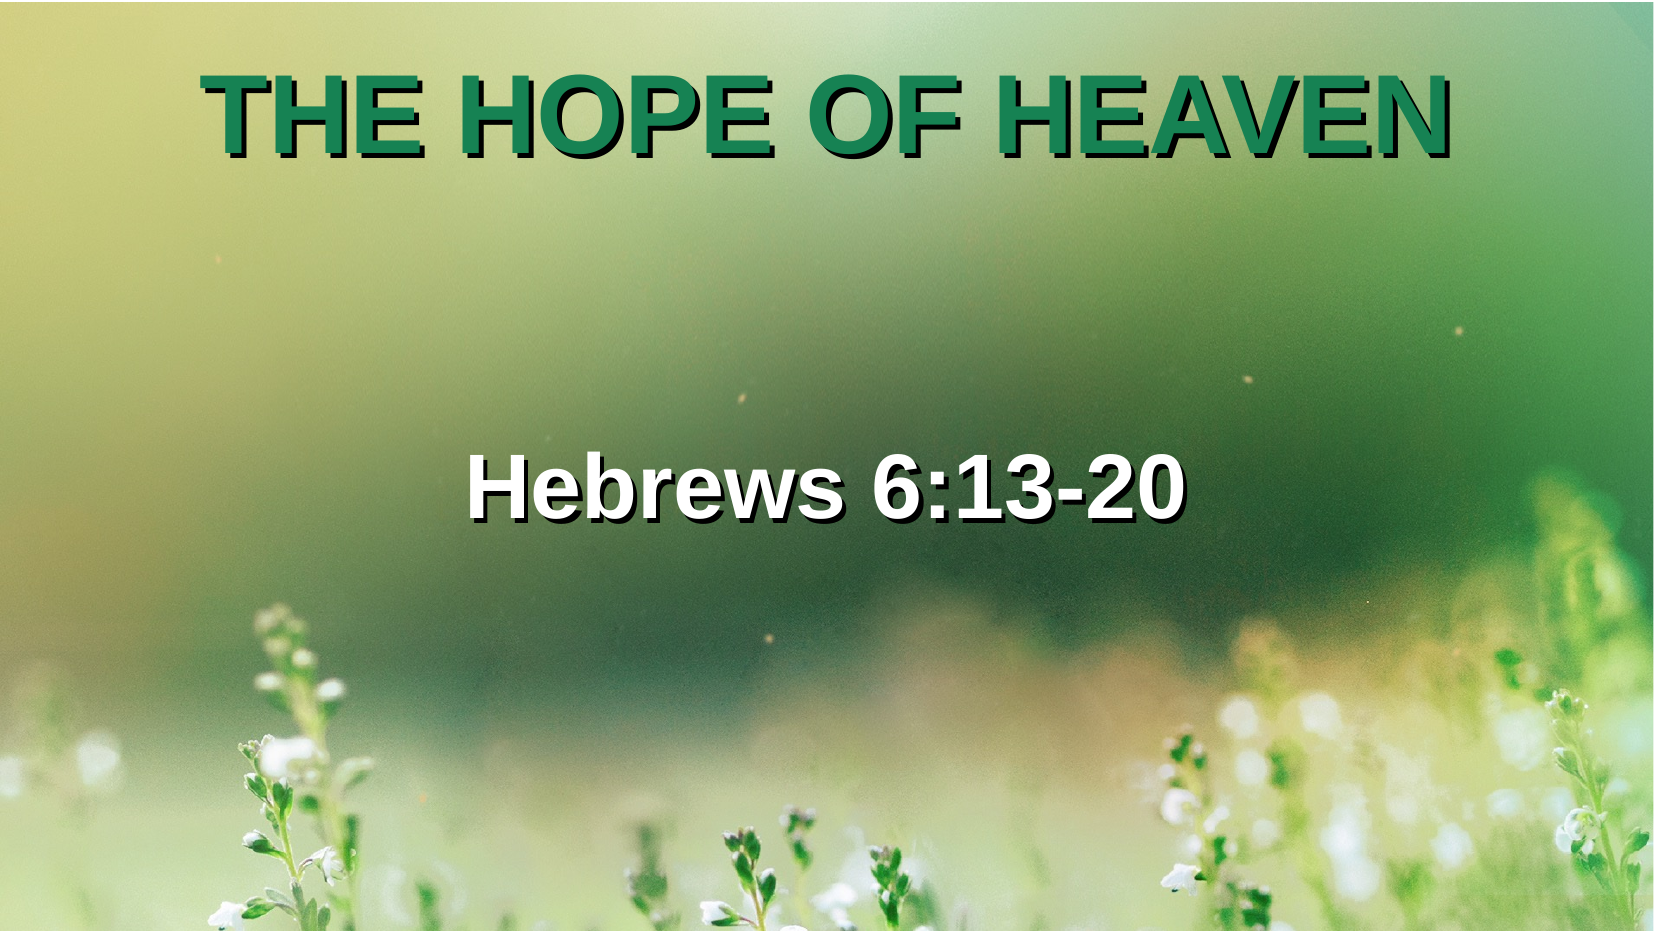

# THE HOPE OF HEAVEN
Hebrews 6:13-20